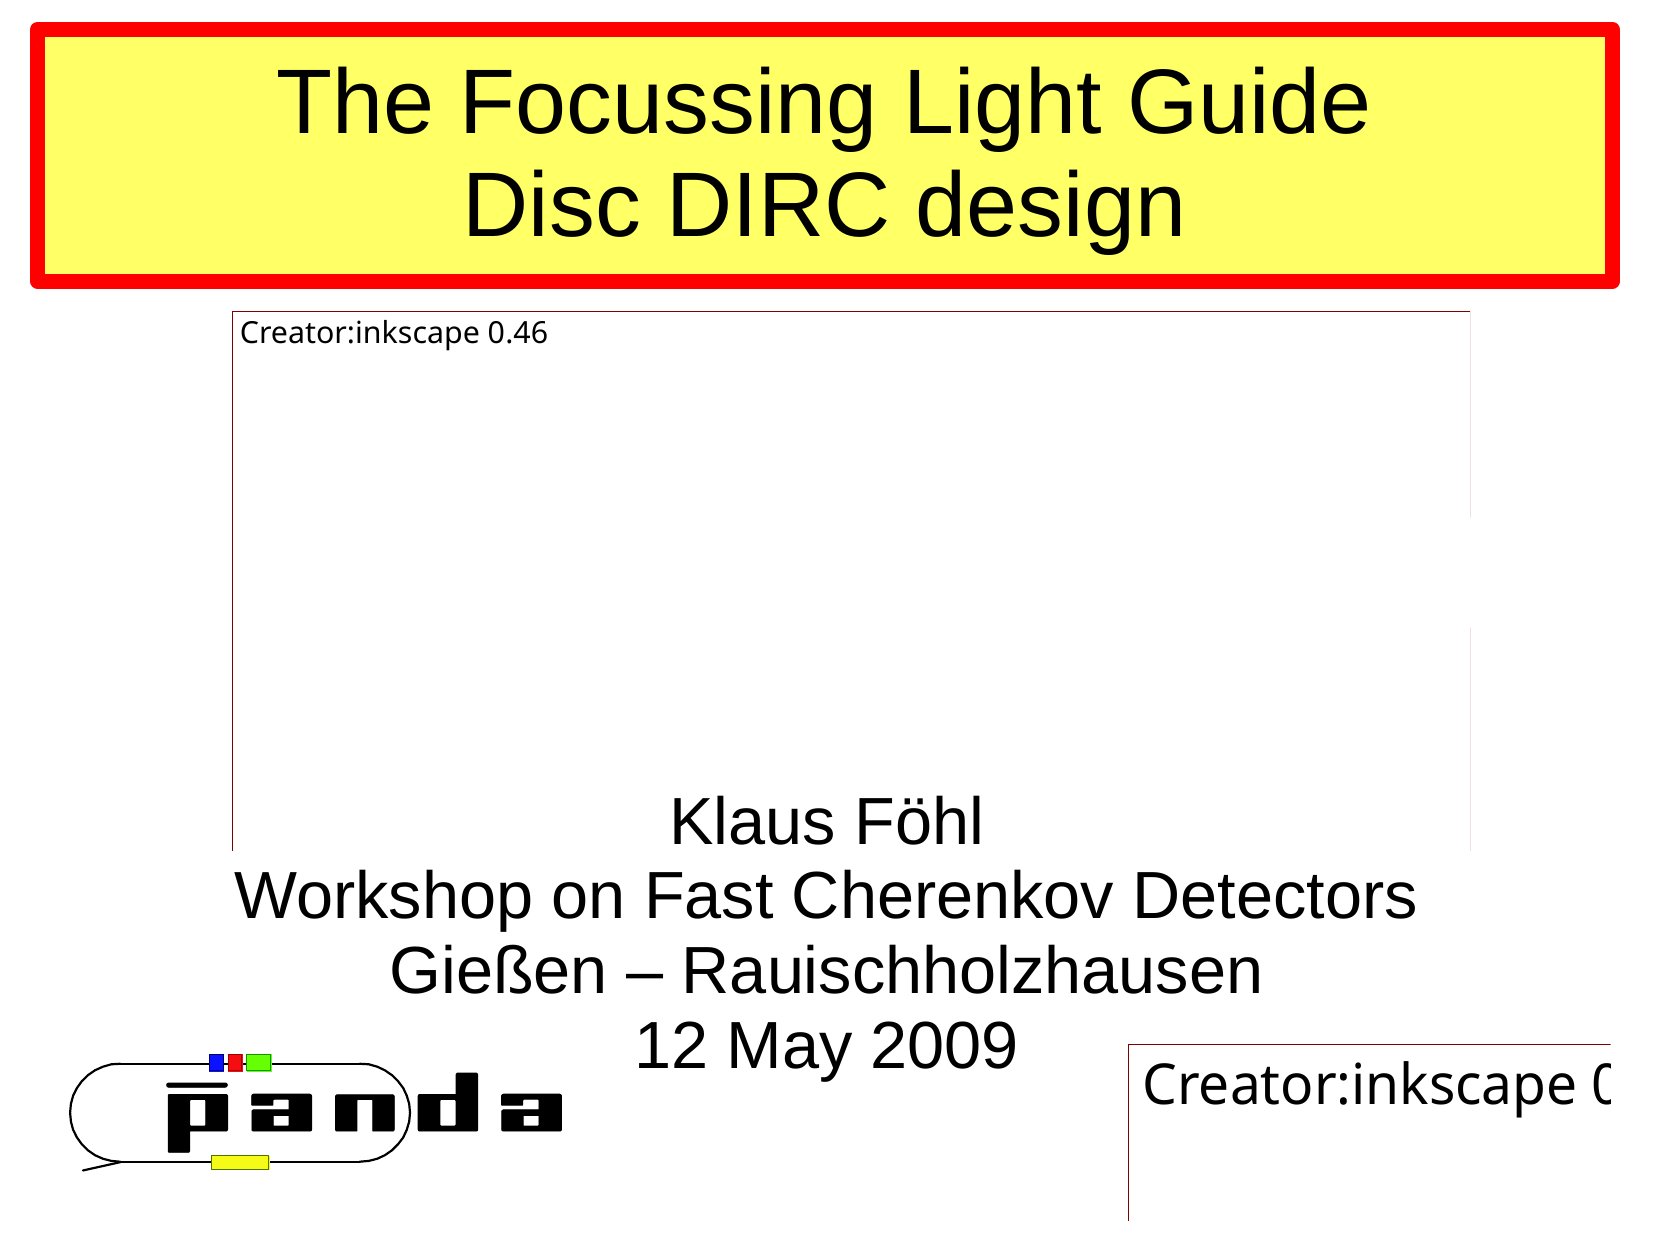

# The Focussing Light Guide Disc DIRC design
Klaus Föhl
Workshop on Fast Cherenkov Detectors
Gießen – Rauischholzhausen
12 May 2009